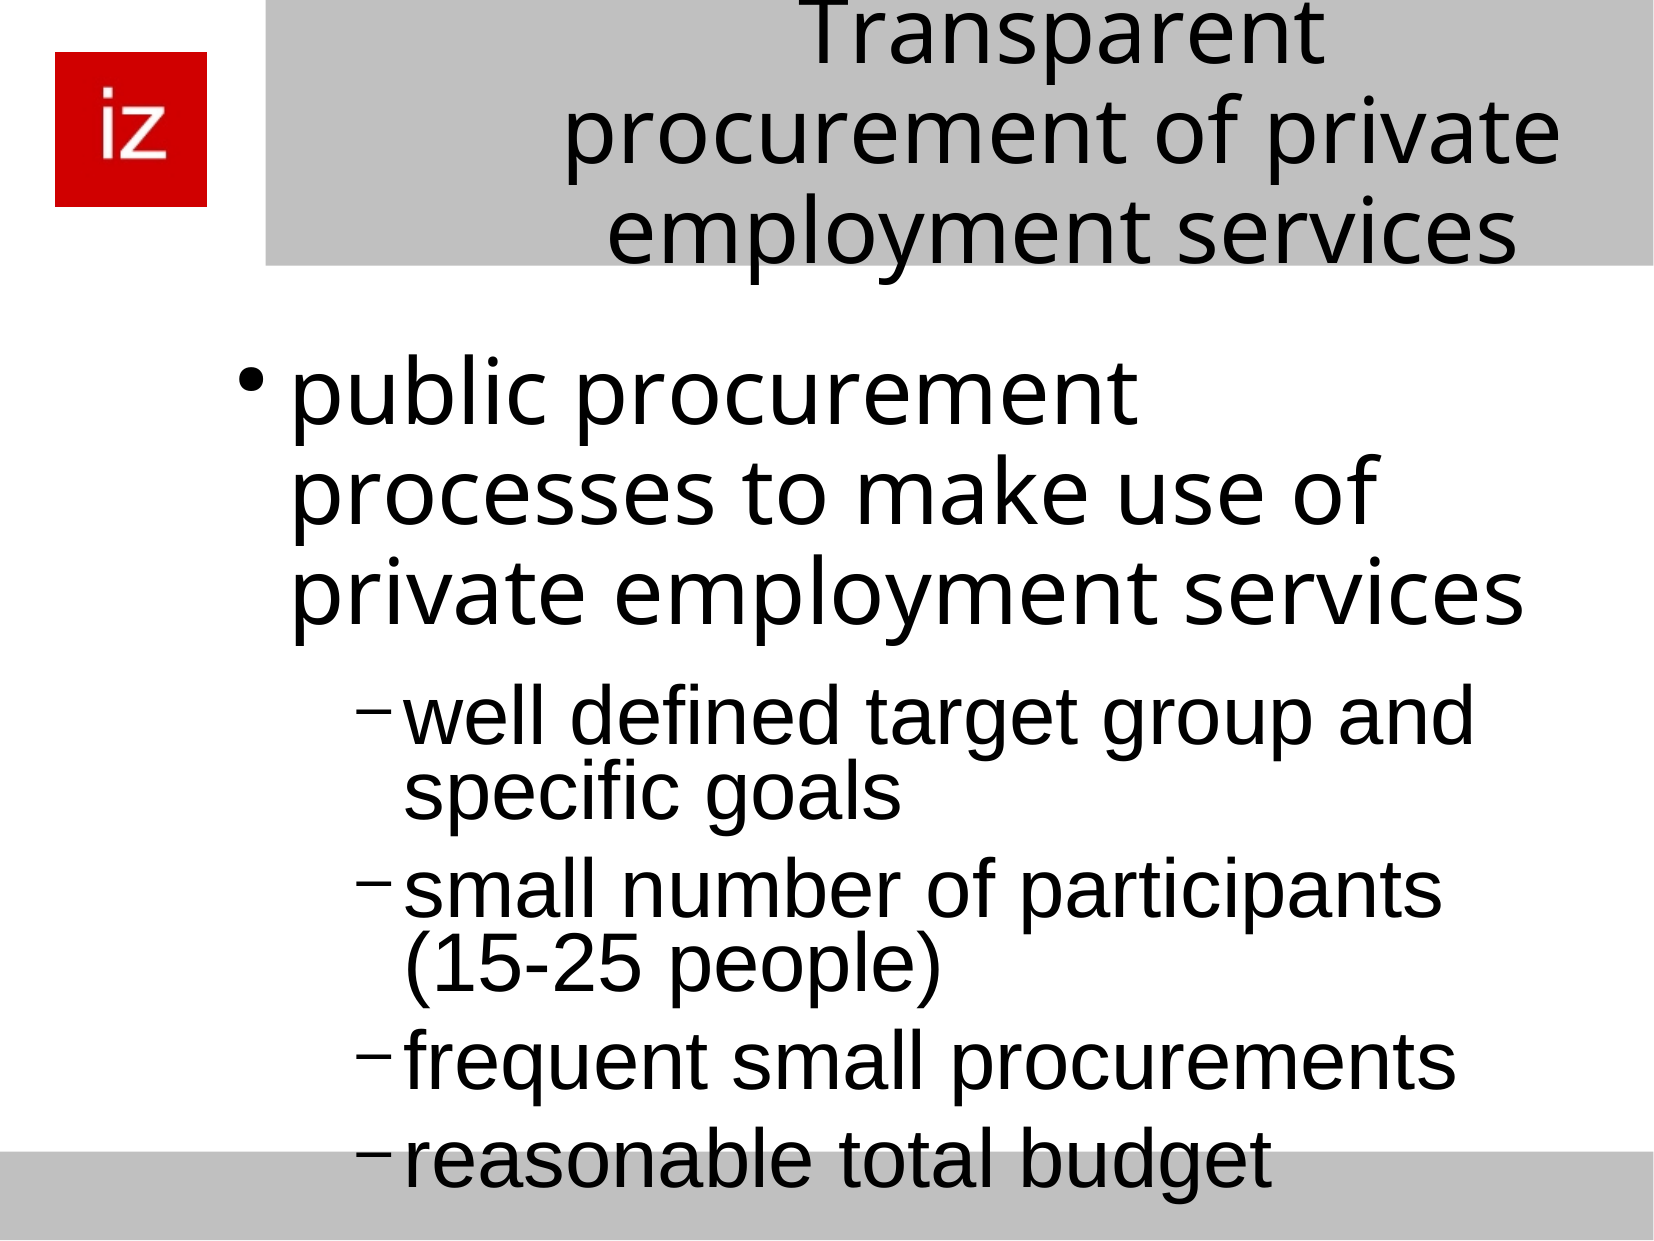

# Transparent procurement of private employment services
public procurement processes to make use of private employment services
well defined target group and specific goals
small number of participants (15-25 people)
frequent small procurements
reasonable total budget